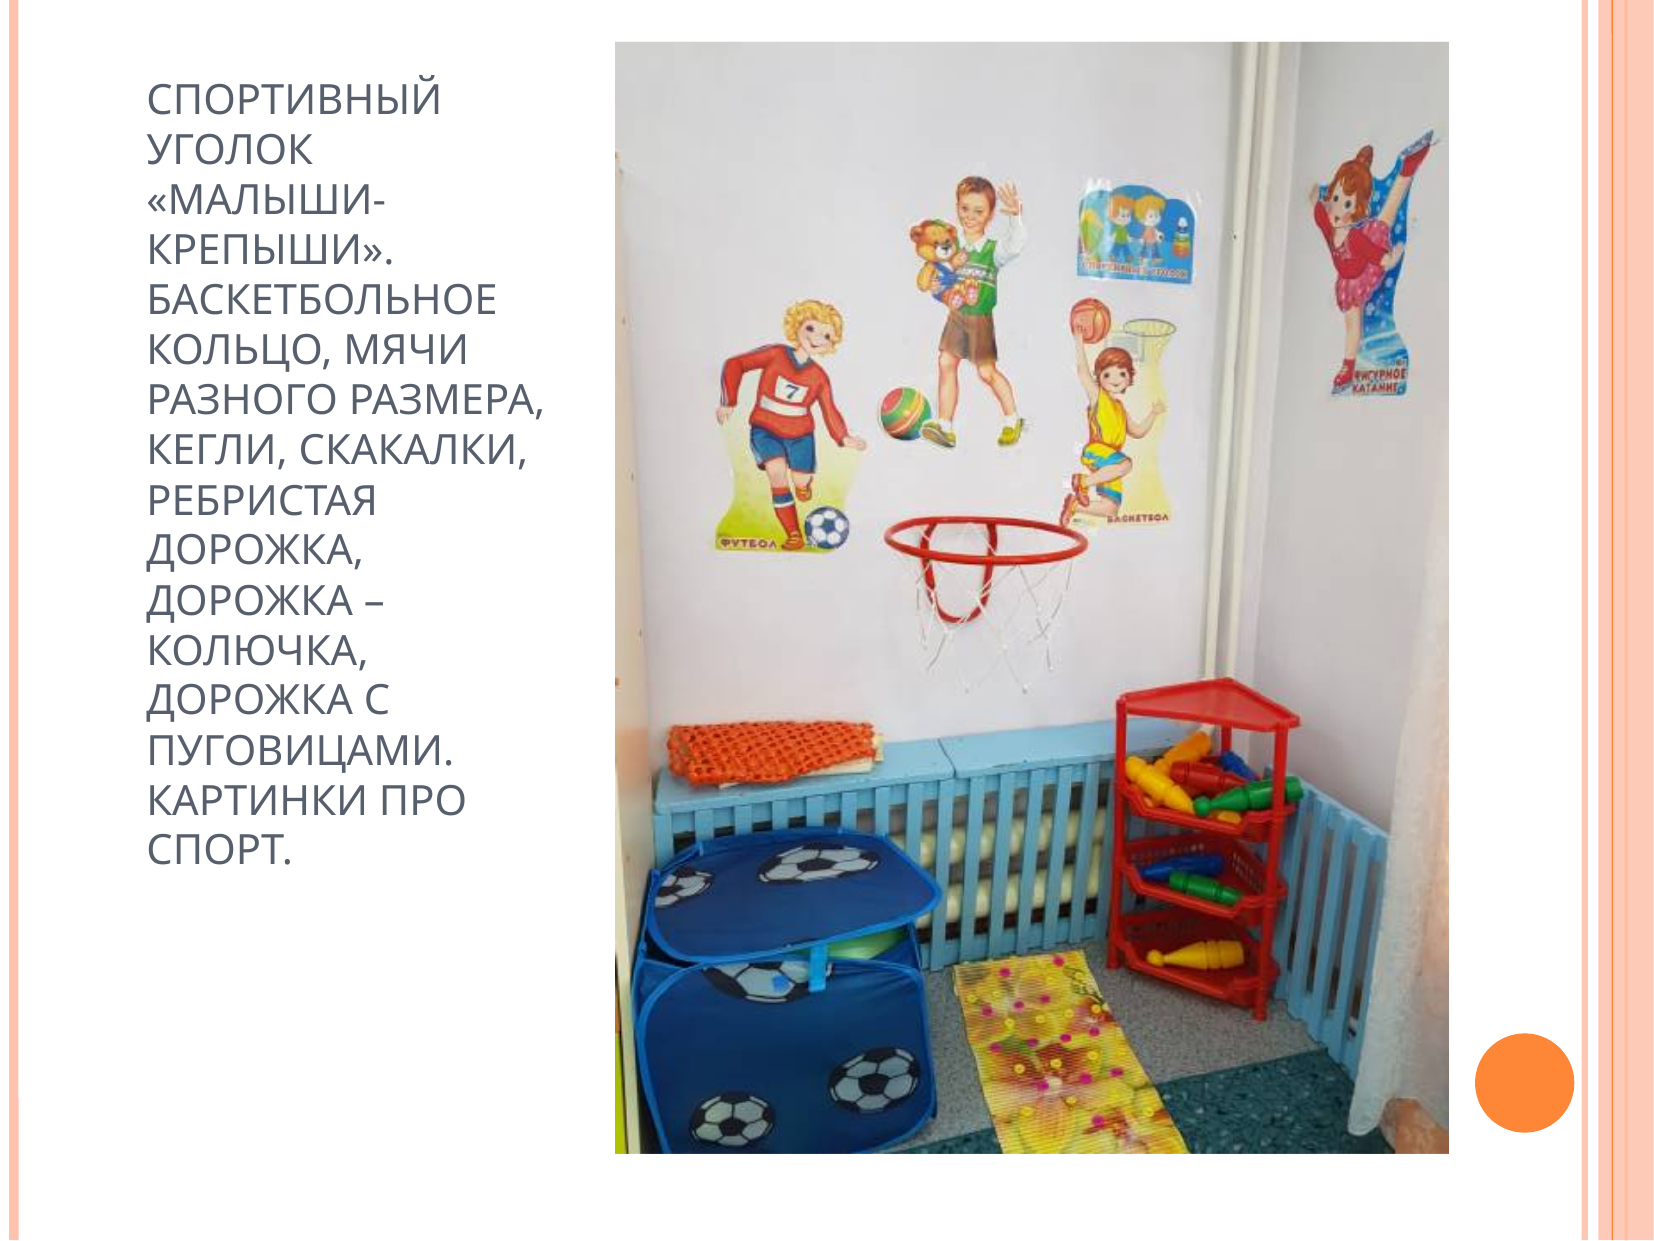

# Спортивный уголок «Малыши-крепыши». Баскетбольное кольцо, мячи разного размера, кегли, скакалки, ребристая дорожка, дорожка – колючка, дорожка с пуговицами. Картинки про спорт.